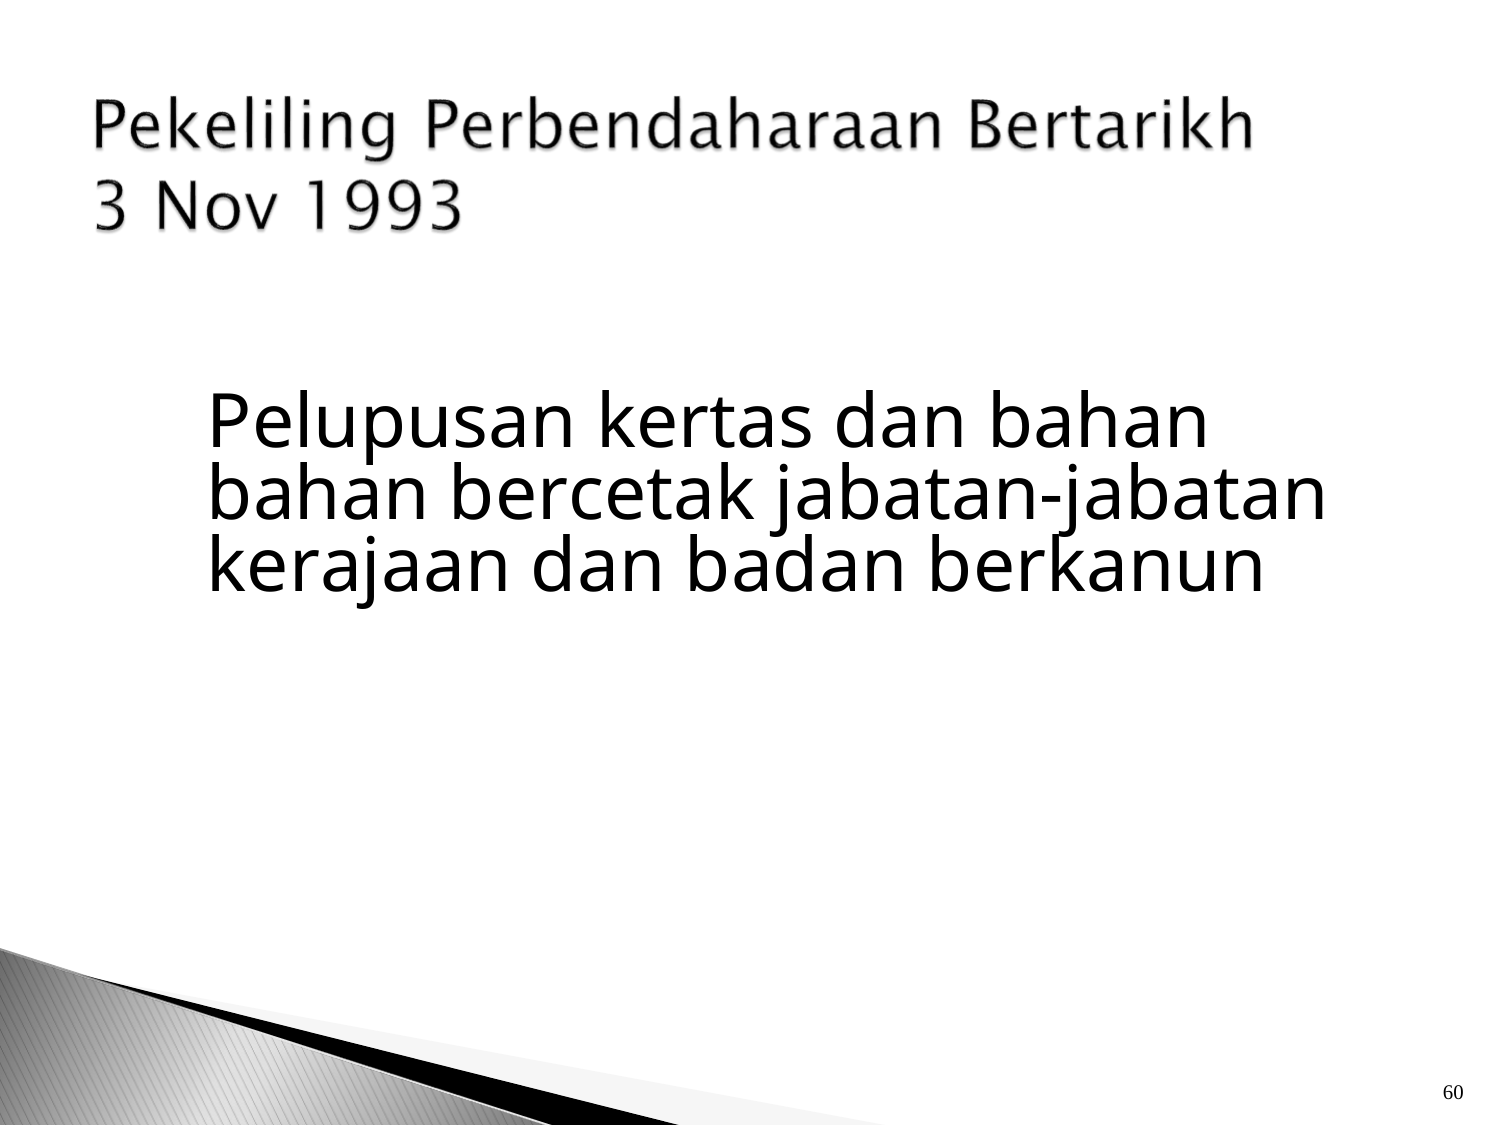

# Pelupusan kertas dan bahan bahan bercetak jabatan-jabatan kerajaan dan badan berkanun